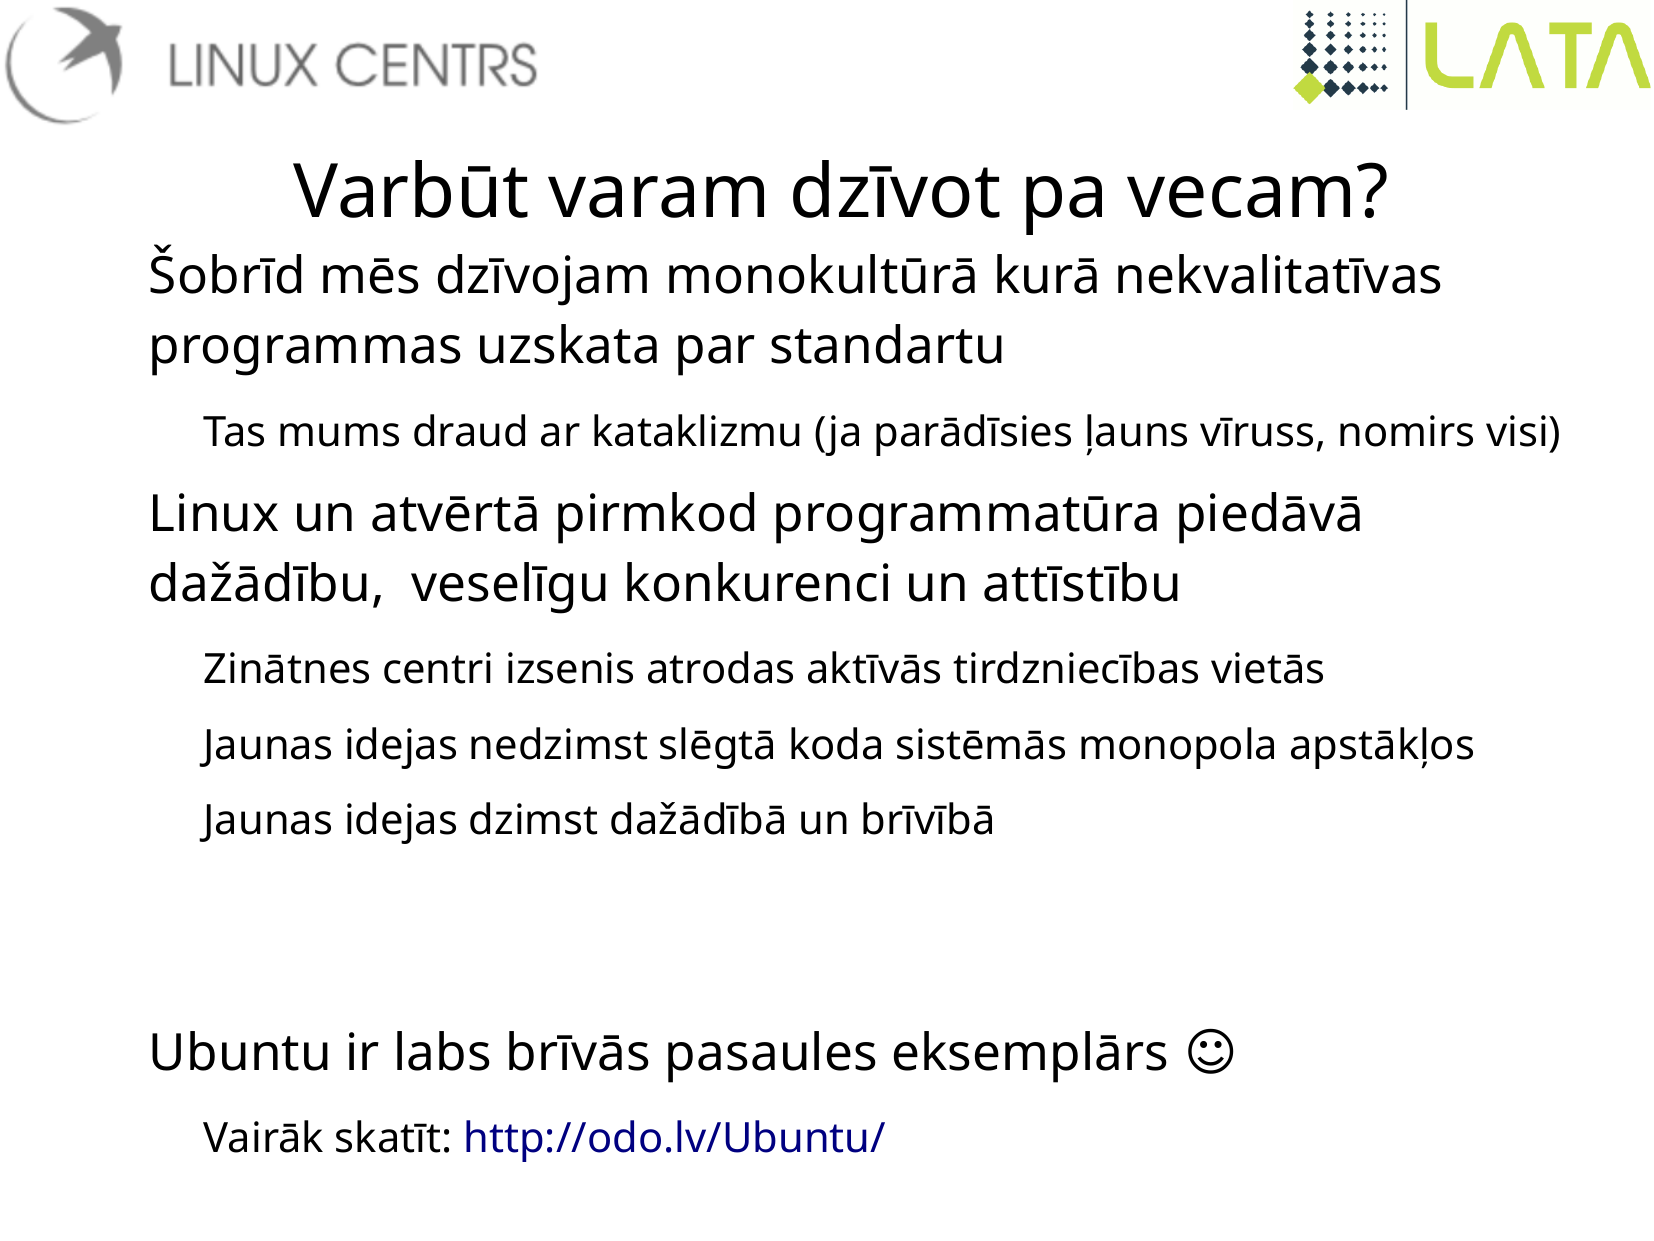

# Varbūt varam dzīvot pa vecam?
Šobrīd mēs dzīvojam monokultūrā kurā nekvalitatīvas programmas uzskata par standartu
Tas mums draud ar kataklizmu (ja parādīsies ļauns vīruss, nomirs visi)
Linux un atvērtā pirmkod programmatūra piedāvā dažādību, veselīgu konkurenci un attīstību
Zinātnes centri izsenis atrodas aktīvās tirdzniecības vietās
Jaunas idejas nedzimst slēgtā koda sistēmās monopola apstākļos
Jaunas idejas dzimst dažādībā un brīvībā
Ubuntu ir labs brīvās pasaules eksemplārs ☺
Vairāk skatīt: http://odo.lv/Ubuntu/